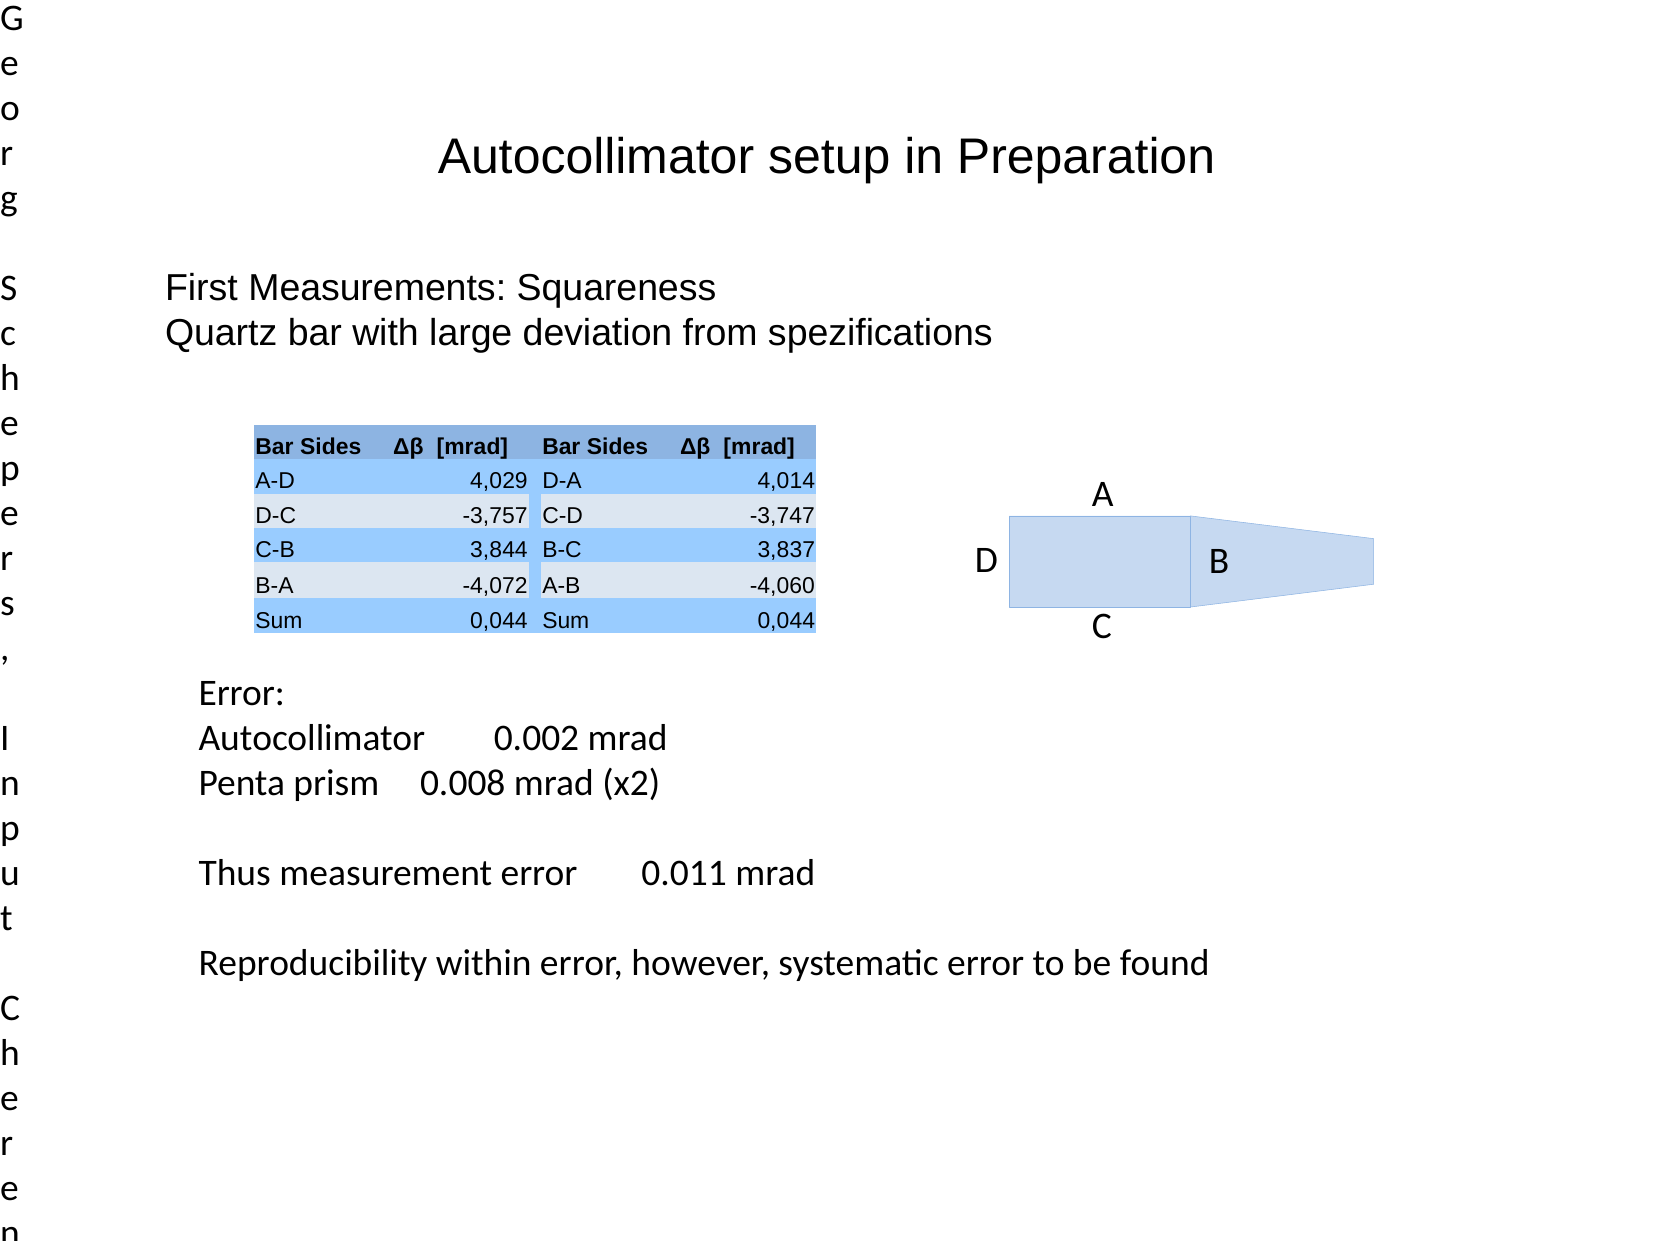

Georg Schepers, Input Cherenkov Session PANDA Week 17.03.2015
# Autocollimator setup in Preparation
First Measurements: Squareness
Quartz bar with large deviation from spezifications
| Bar Sides | Δβ [mrad] | | Bar Sides | Δβ [mrad] |
| --- | --- | --- | --- | --- |
| A-D | 4,029 | | D-A | 4,014 |
| D-C | -3,757 | | C-D | -3,747 |
| C-B | 3,844 | | B-C | 3,837 |
| B-A | -4,072 | | A-B | -4,060 |
| Sum | 0,044 | | Sum | 0,044 |
A
D
B
C
Error:
Autocollimator	0.002 mrad
Penta prism	0.008 mrad (x2)
Thus measurement error	0.011 mrad
Reproducibility within error, however, systematic error to be found